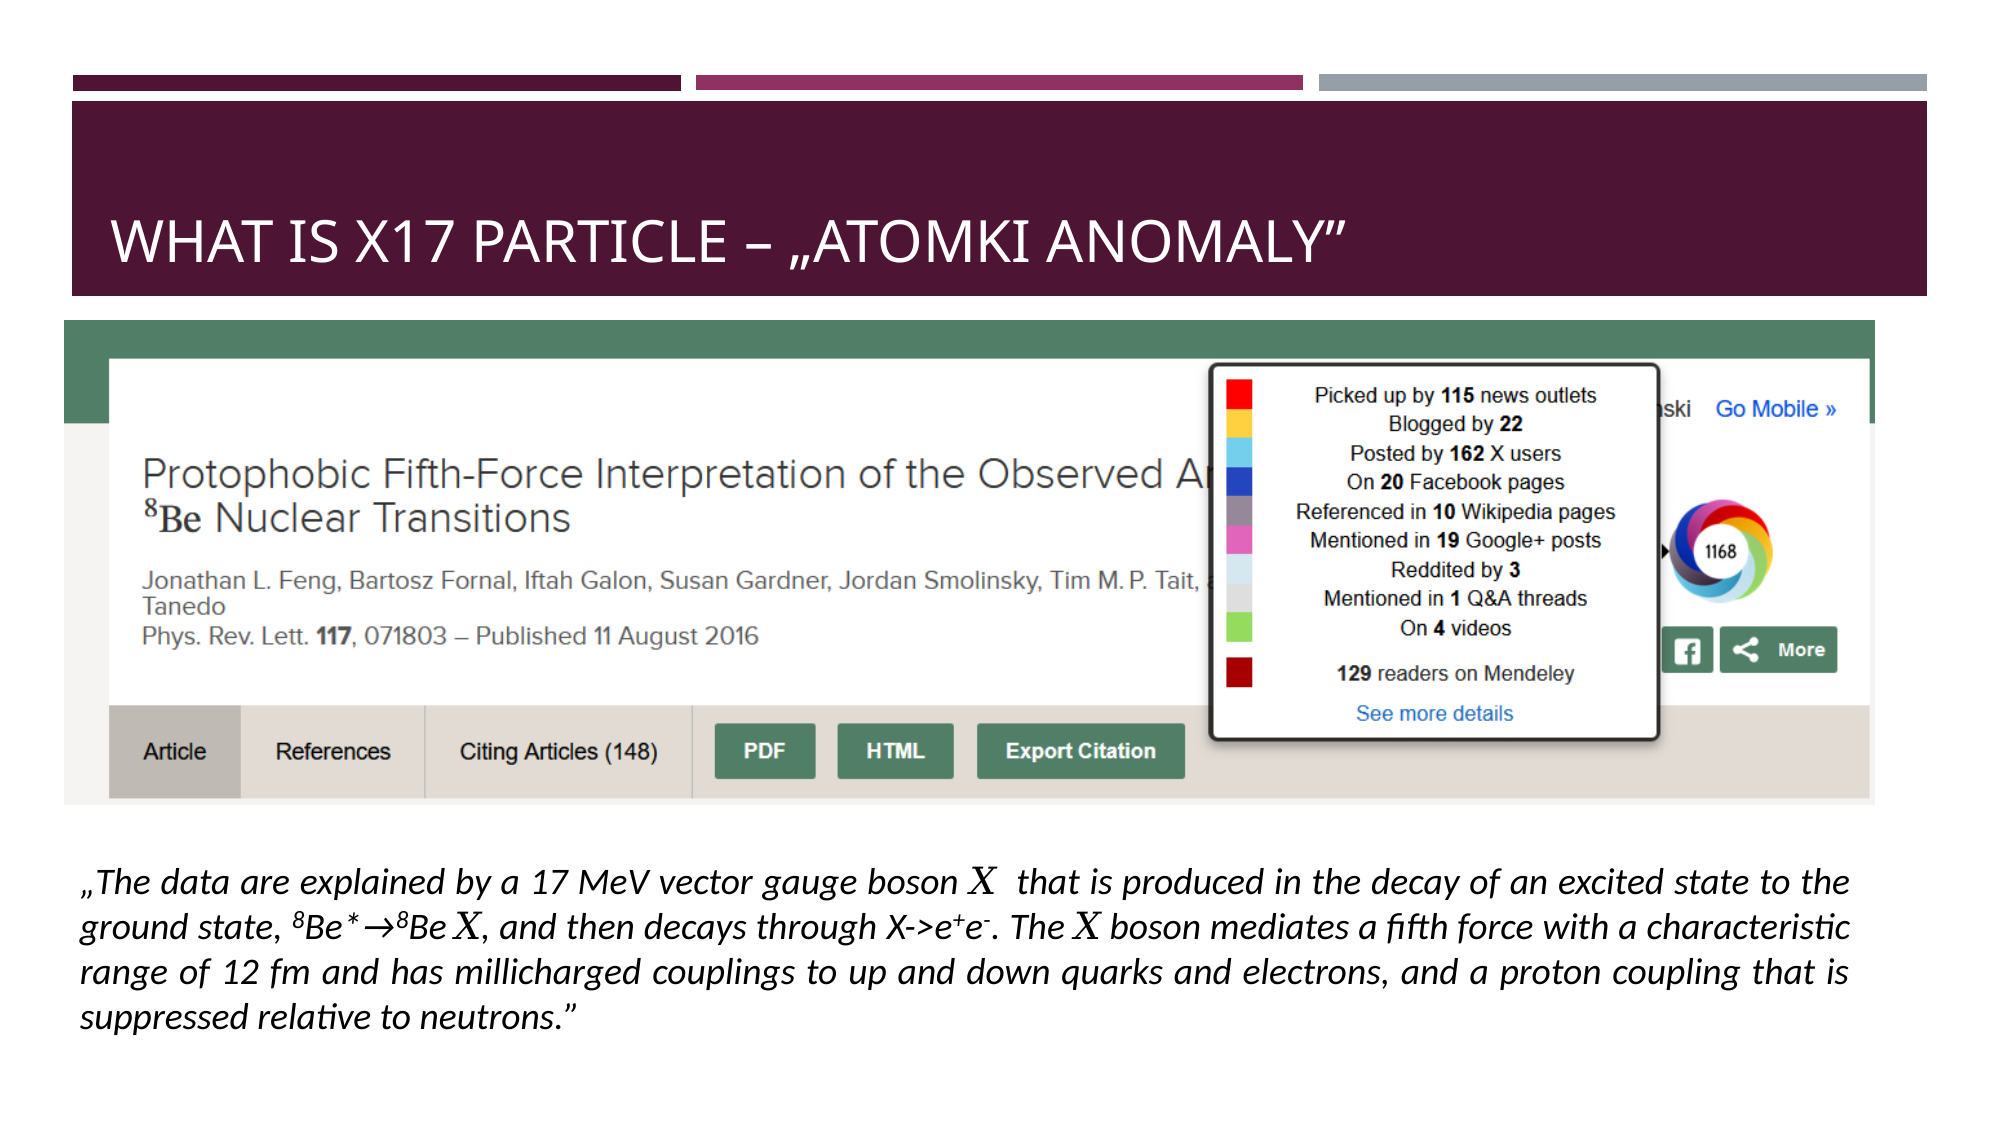

# What is X17 particle – „Atomki anomaly”
„The data are explained by a 17 MeV vector gauge boson 𝑋 that is produced in the decay of an excited state to the ground state, 8Be*→8Be 𝑋, and then decays through X->e+e-. The 𝑋 boson mediates a fifth force with a characteristic range of 12 fm and has millicharged couplings to up and down quarks and electrons, and a proton coupling that is suppressed relative to neutrons.”